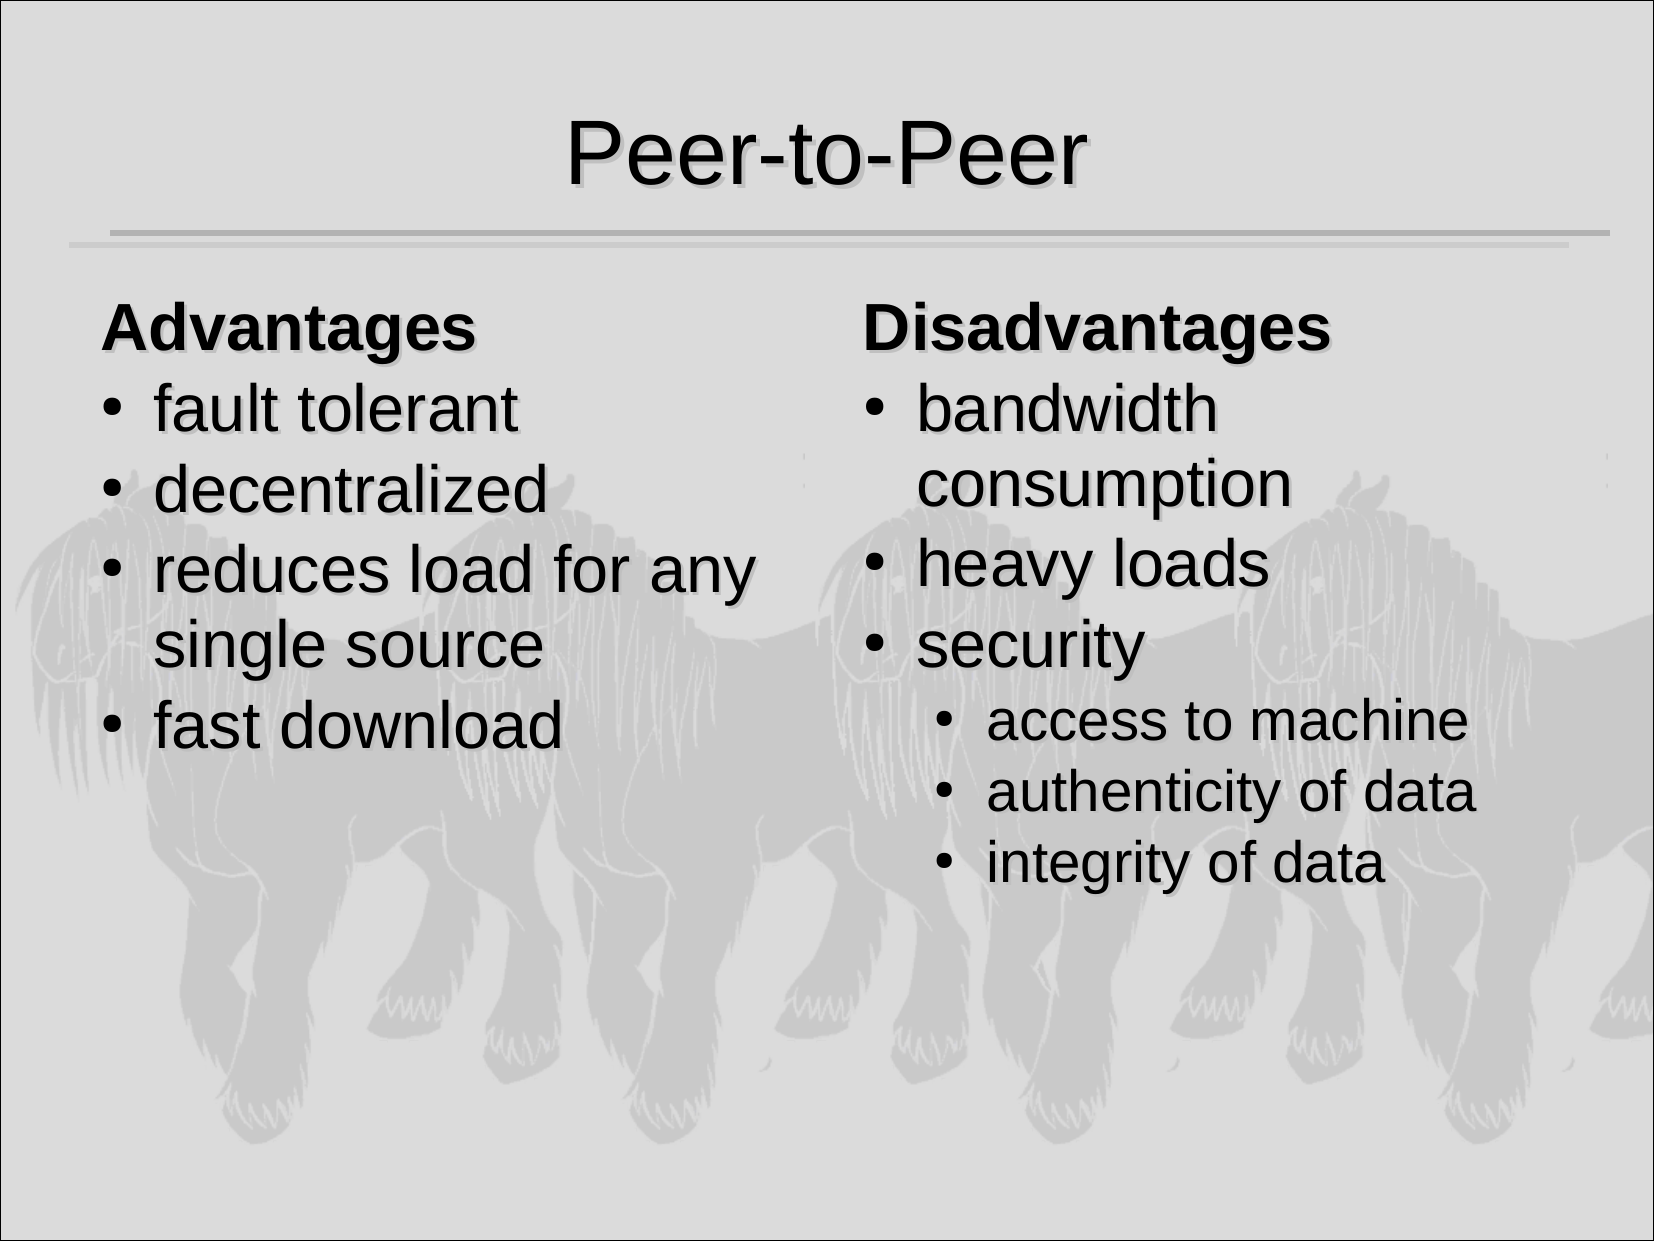

# Peer-to-Peer
Advantages
fault tolerant
decentralized
reduces load for any single source
fast download
Disadvantages
bandwidth consumption
heavy loads
security
access to machine
authenticity of data
integrity of data